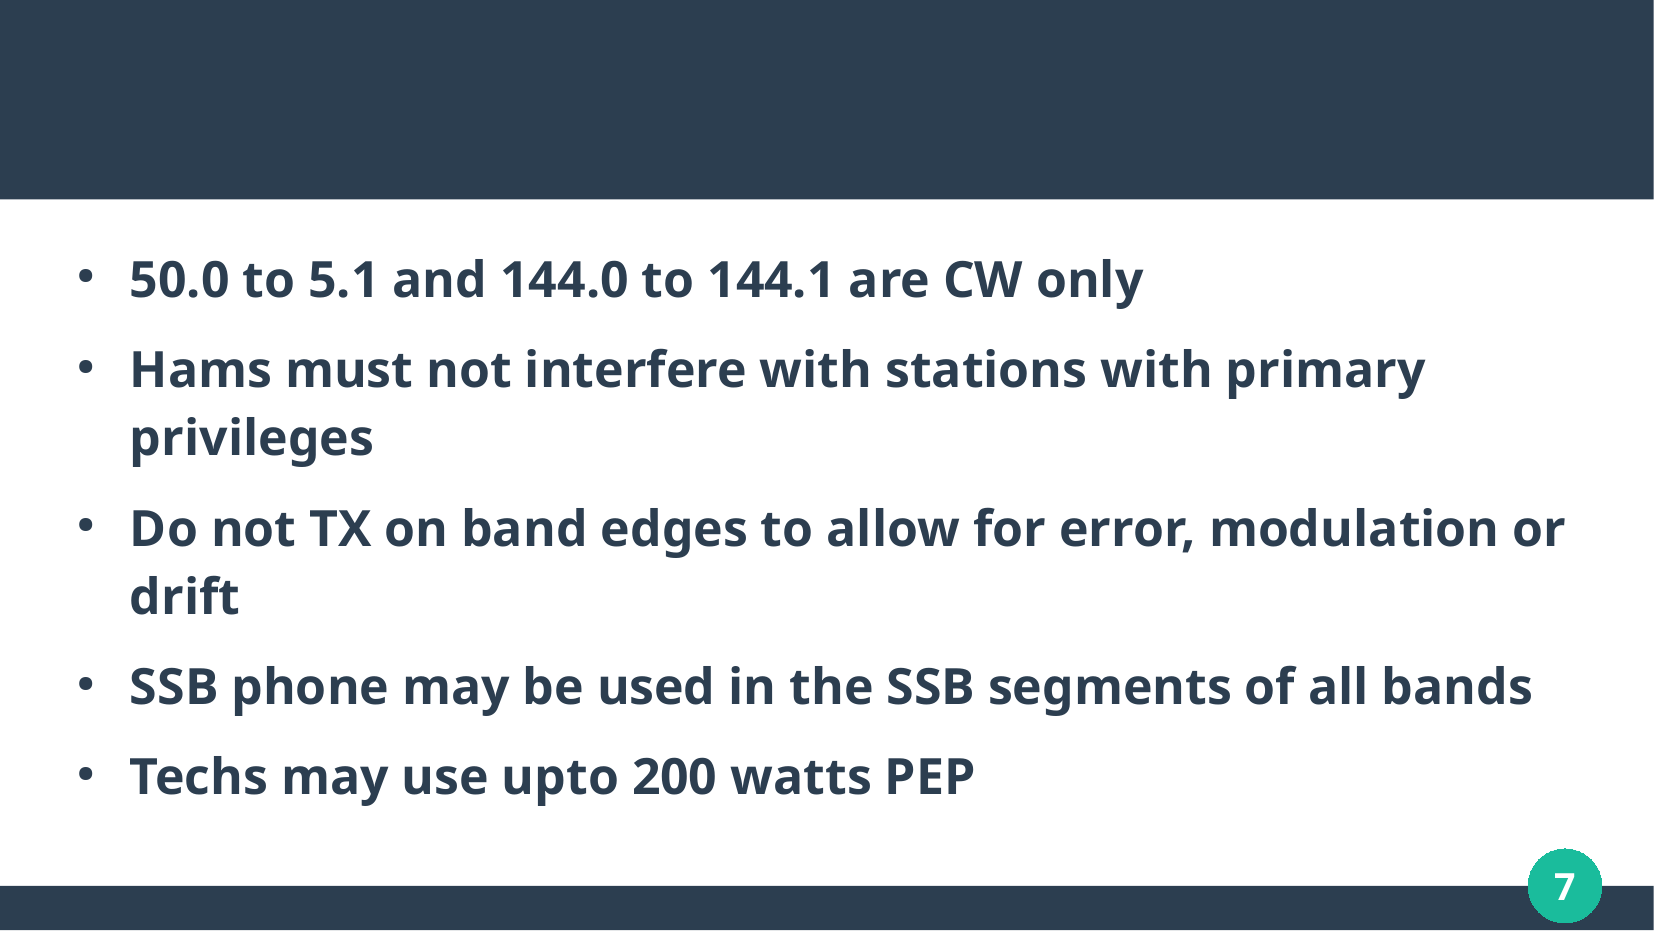

#
50.0 to 5.1 and 144.0 to 144.1 are CW only
Hams must not interfere with stations with primary privileges
Do not TX on band edges to allow for error, modulation or drift
SSB phone may be used in the SSB segments of all bands
Techs may use upto 200 watts PEP
7